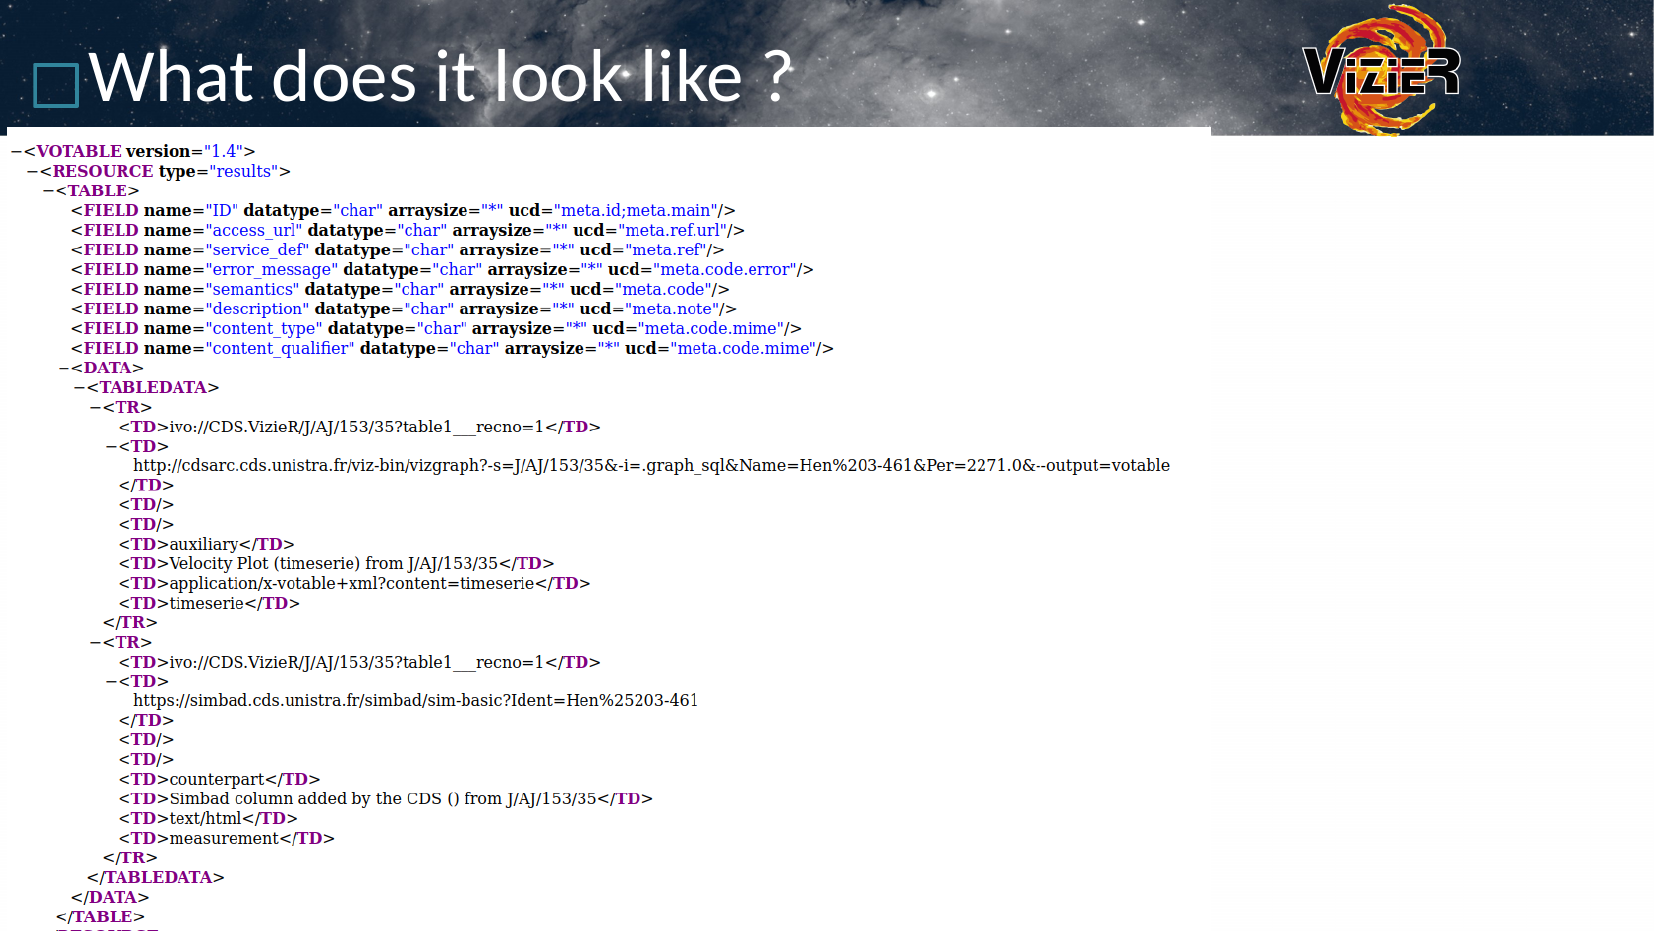

# What does it look like ?
IVOA 2024, Malta - DOI status for VizieR catalogue